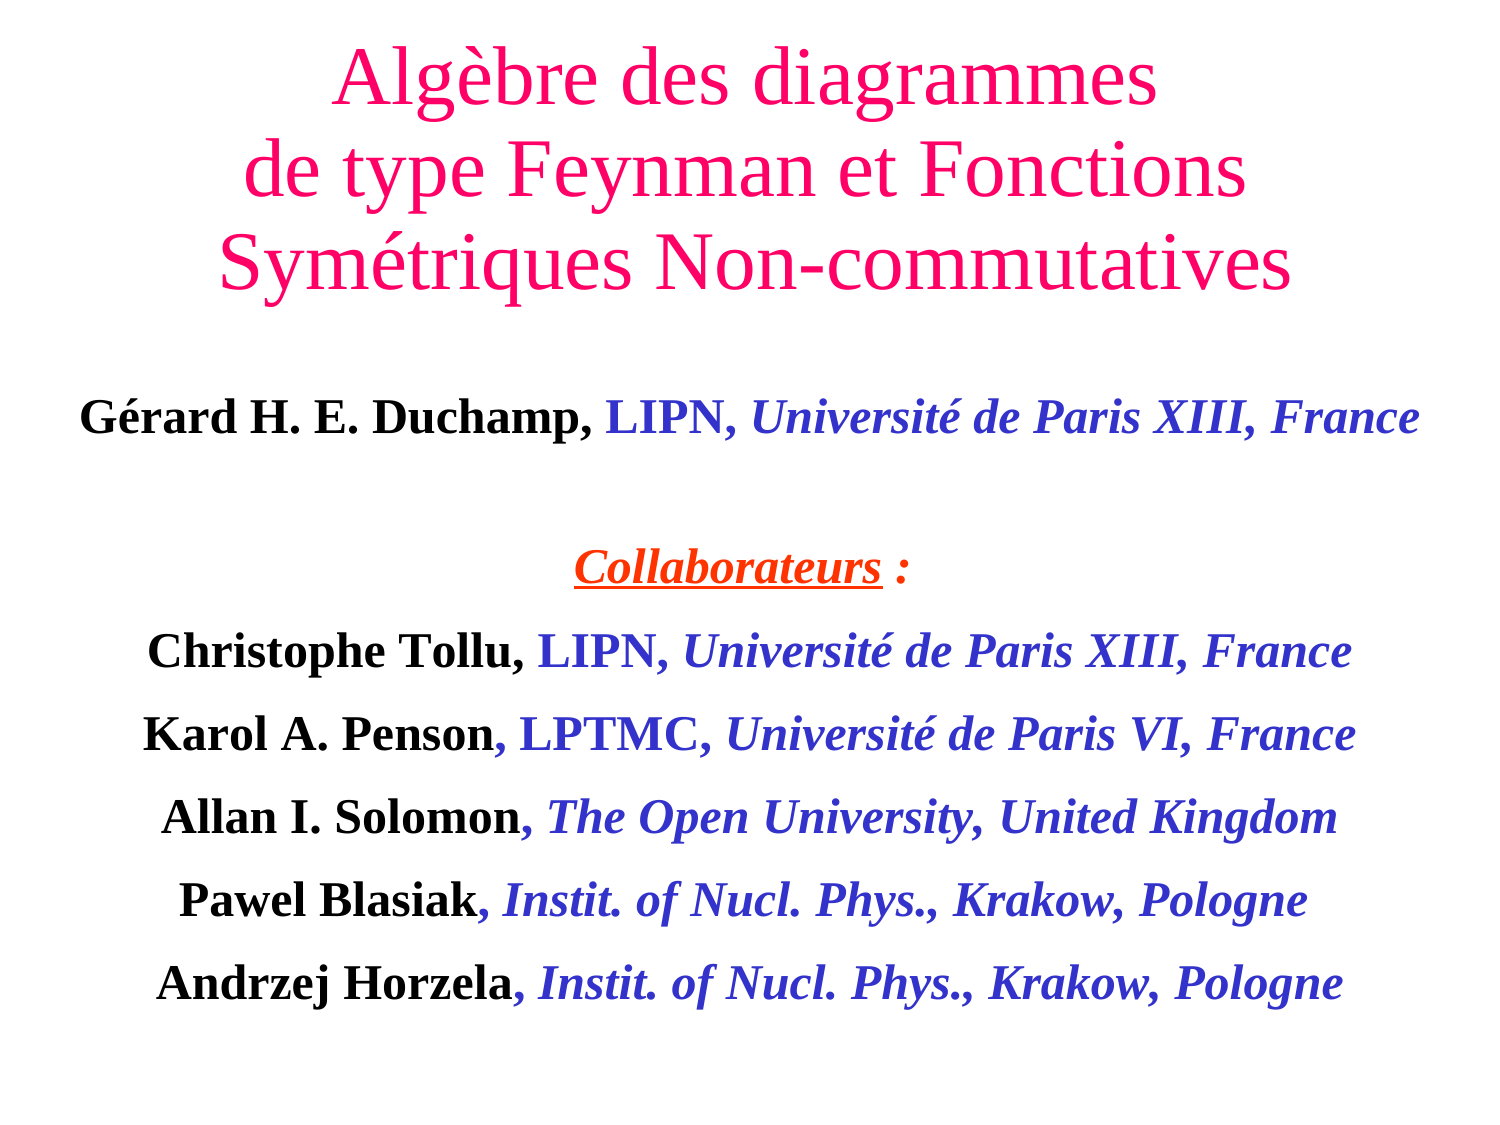

# Algèbre des diagrammes de type Feynman et Fonctions Symétriques Non-commutatives
Gérard H. E. Duchamp, LIPN, Université de Paris XIII, France
Collaborateurs :
Christophe Tollu, LIPN, Université de Paris XIII, France
Karol A. Penson, LPTMC, Université de Paris VI, France
Allan I. Solomon, The Open University, United Kingdom
Pawel Blasiak, Instit. of Nucl. Phys., Krakow, Pologne
Andrzej Horzela, Instit. of Nucl. Phys., Krakow, Pologne